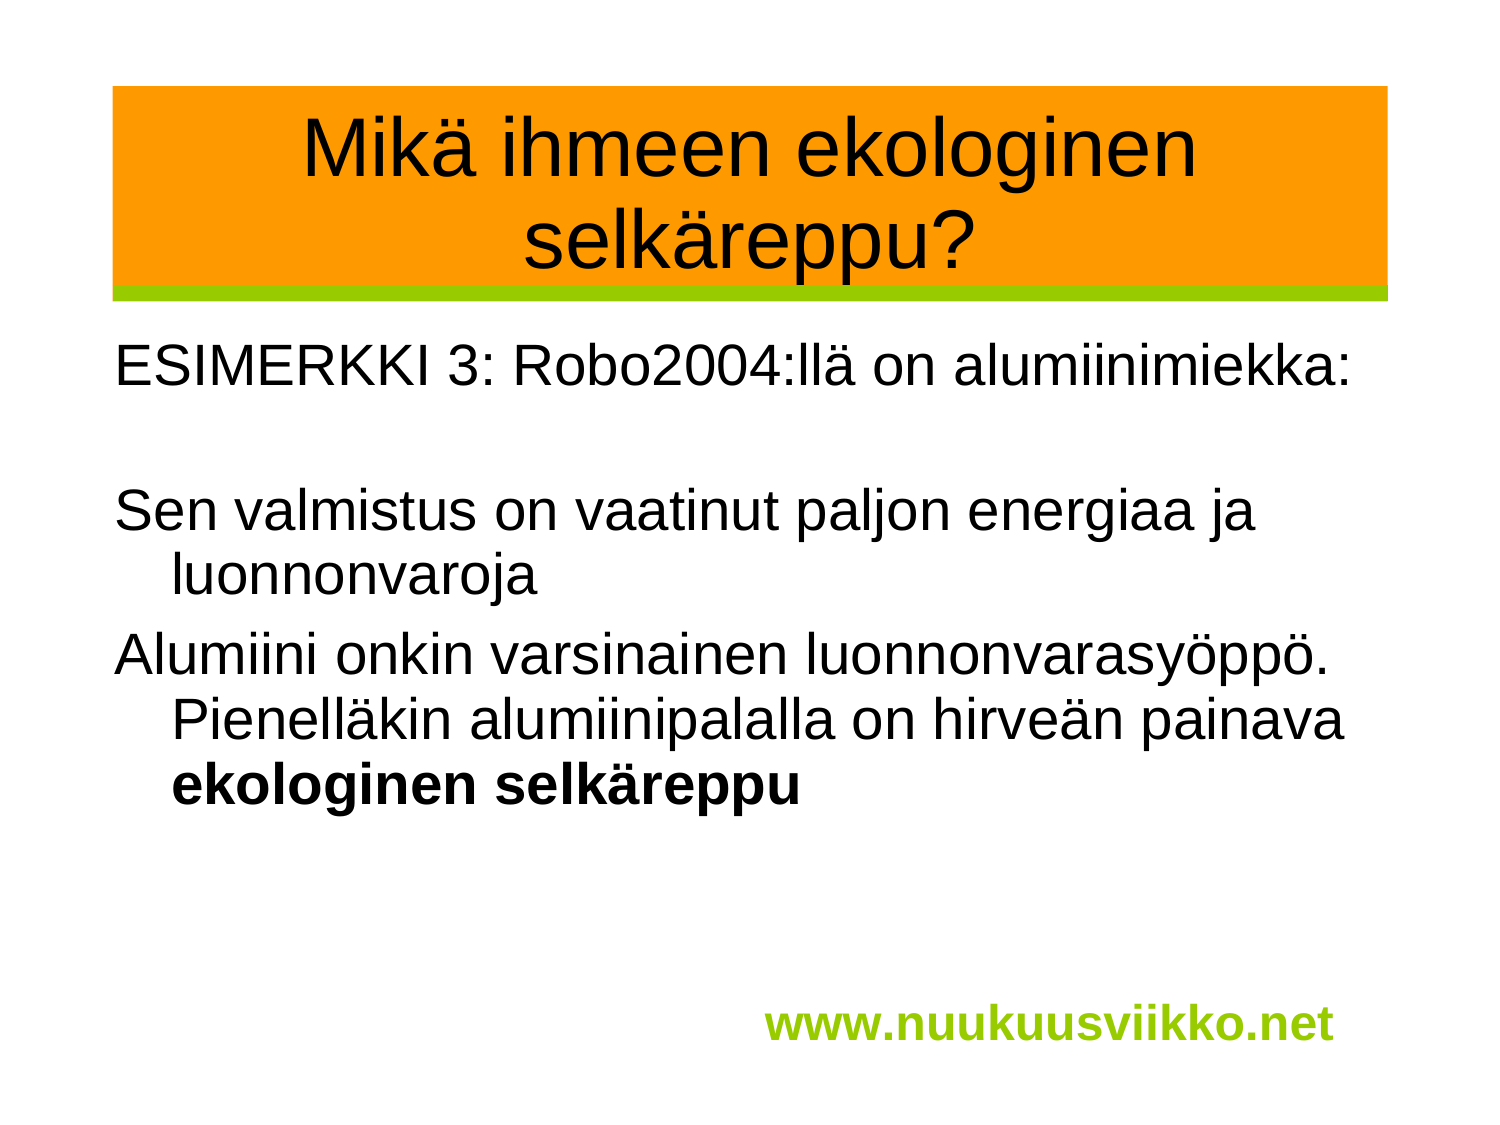

# Mikä ihmeen ekologinen selkäreppu?
ESIMERKKI 3: Robo2004:llä on alumiinimiekka:
Sen valmistus on vaatinut paljon energiaa ja luonnonvaroja
Alumiini onkin varsinainen luonnonvarasyöppö. Pienelläkin alumiinipalalla on hirveän painava ekologinen selkäreppu
www.nuukuusviikko.net